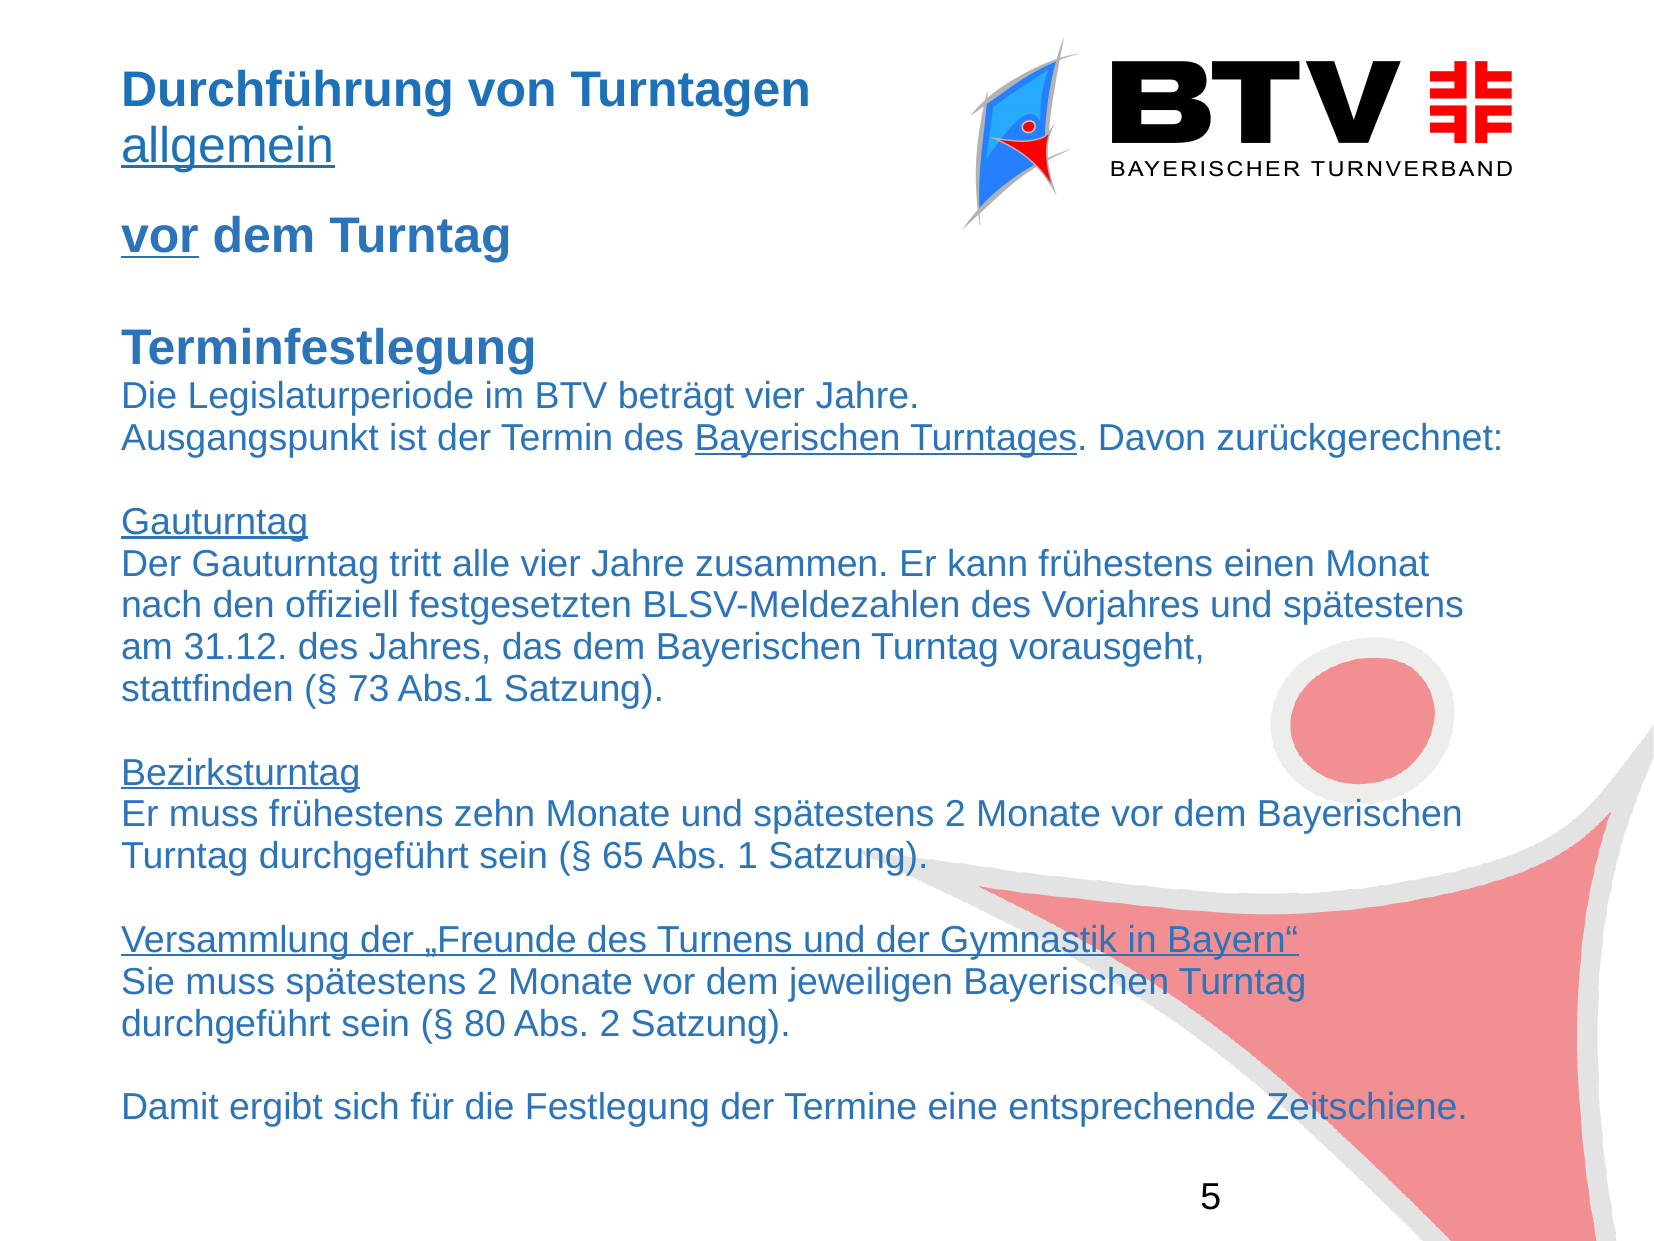

# Durchführung von Turntagen allgemein
vor dem Turntag
Terminfestlegung
Die Legislaturperiode im BTV beträgt vier Jahre.
Ausgangspunkt ist der Termin des Bayerischen Turntages. Davon zurückgerechnet:
Gauturntag
Der Gauturntag tritt alle vier Jahre zusammen. Er kann frühestens einen Monat nach den offiziell festgesetzten BLSV-Meldezahlen des Vorjahres und spätestens am 31.12. des Jahres, das dem Bayerischen Turntag vorausgeht,
stattfinden (§ 73 Abs.1 Satzung).
Bezirksturntag
Er muss frühestens zehn Monate und spätestens 2 Monate vor dem Bayerischen Turntag durchgeführt sein (§ 65 Abs. 1 Satzung).
Versammlung der „Freunde des Turnens und der Gymnastik in Bayern“
Sie muss spätestens 2 Monate vor dem jeweiligen Bayerischen Turntag durchgeführt sein (§ 80 Abs. 2 Satzung).
Damit ergibt sich für die Festlegung der Termine eine entsprechende Zeitschiene.